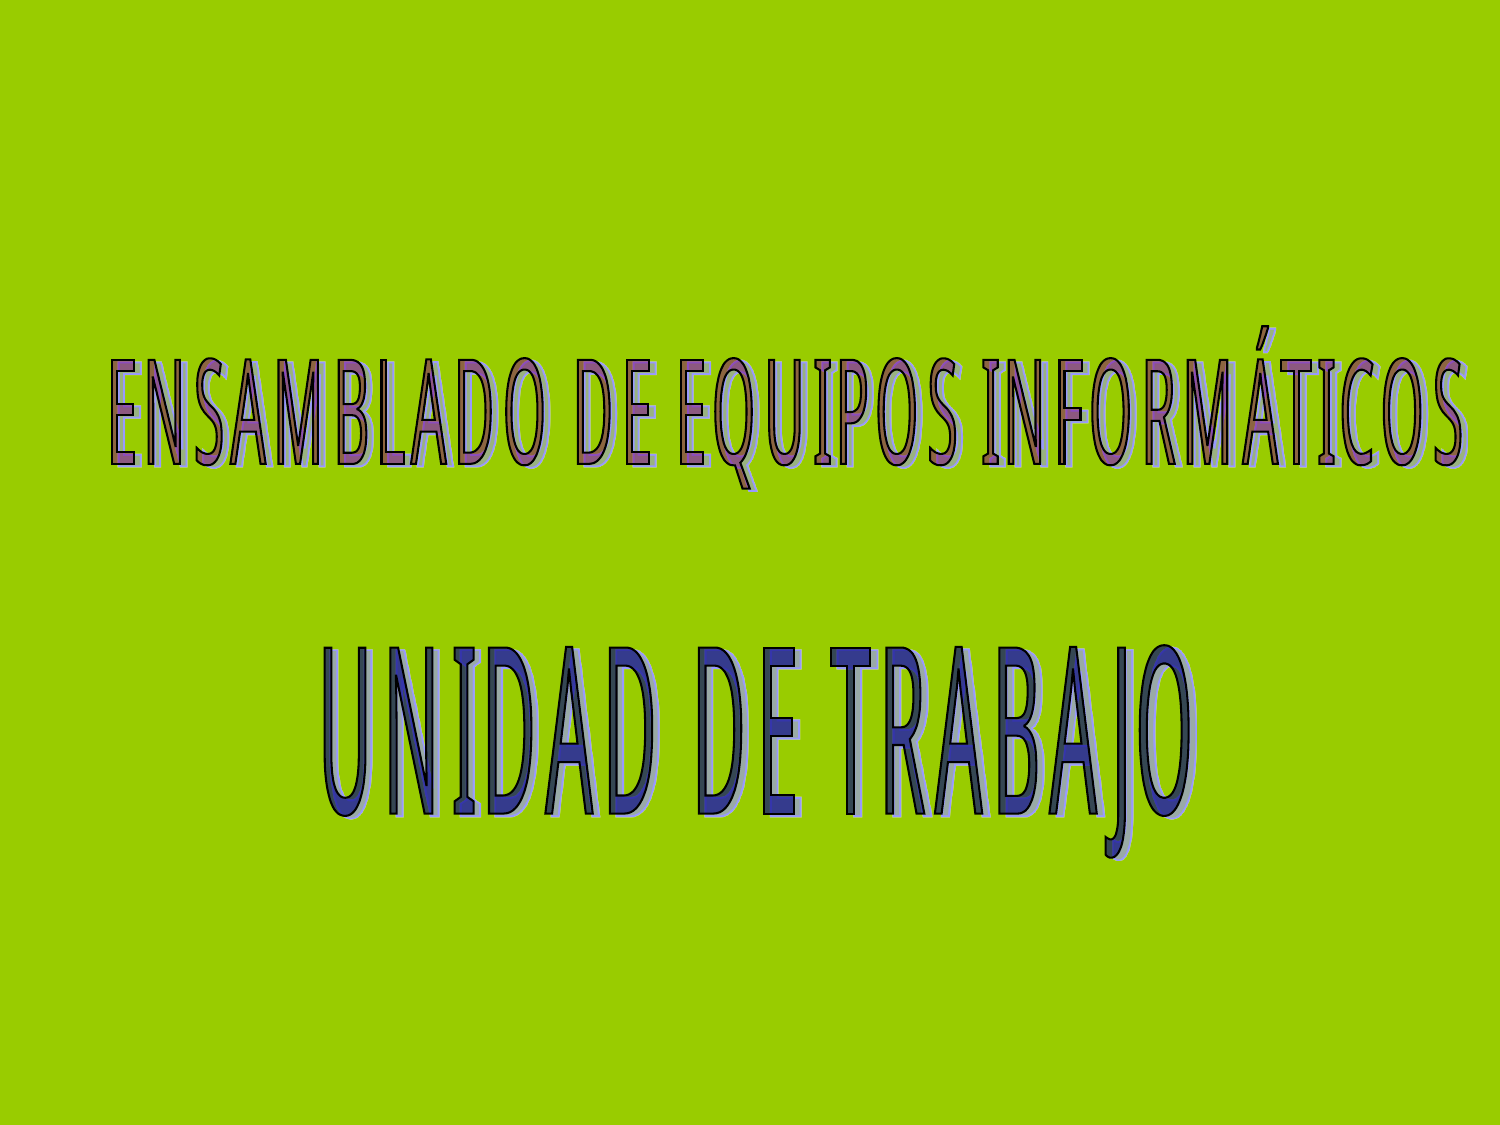

ENSAMBLADO DE EQUIPOS INFORMÁTICOS
UNIDAD DE TRABAJO